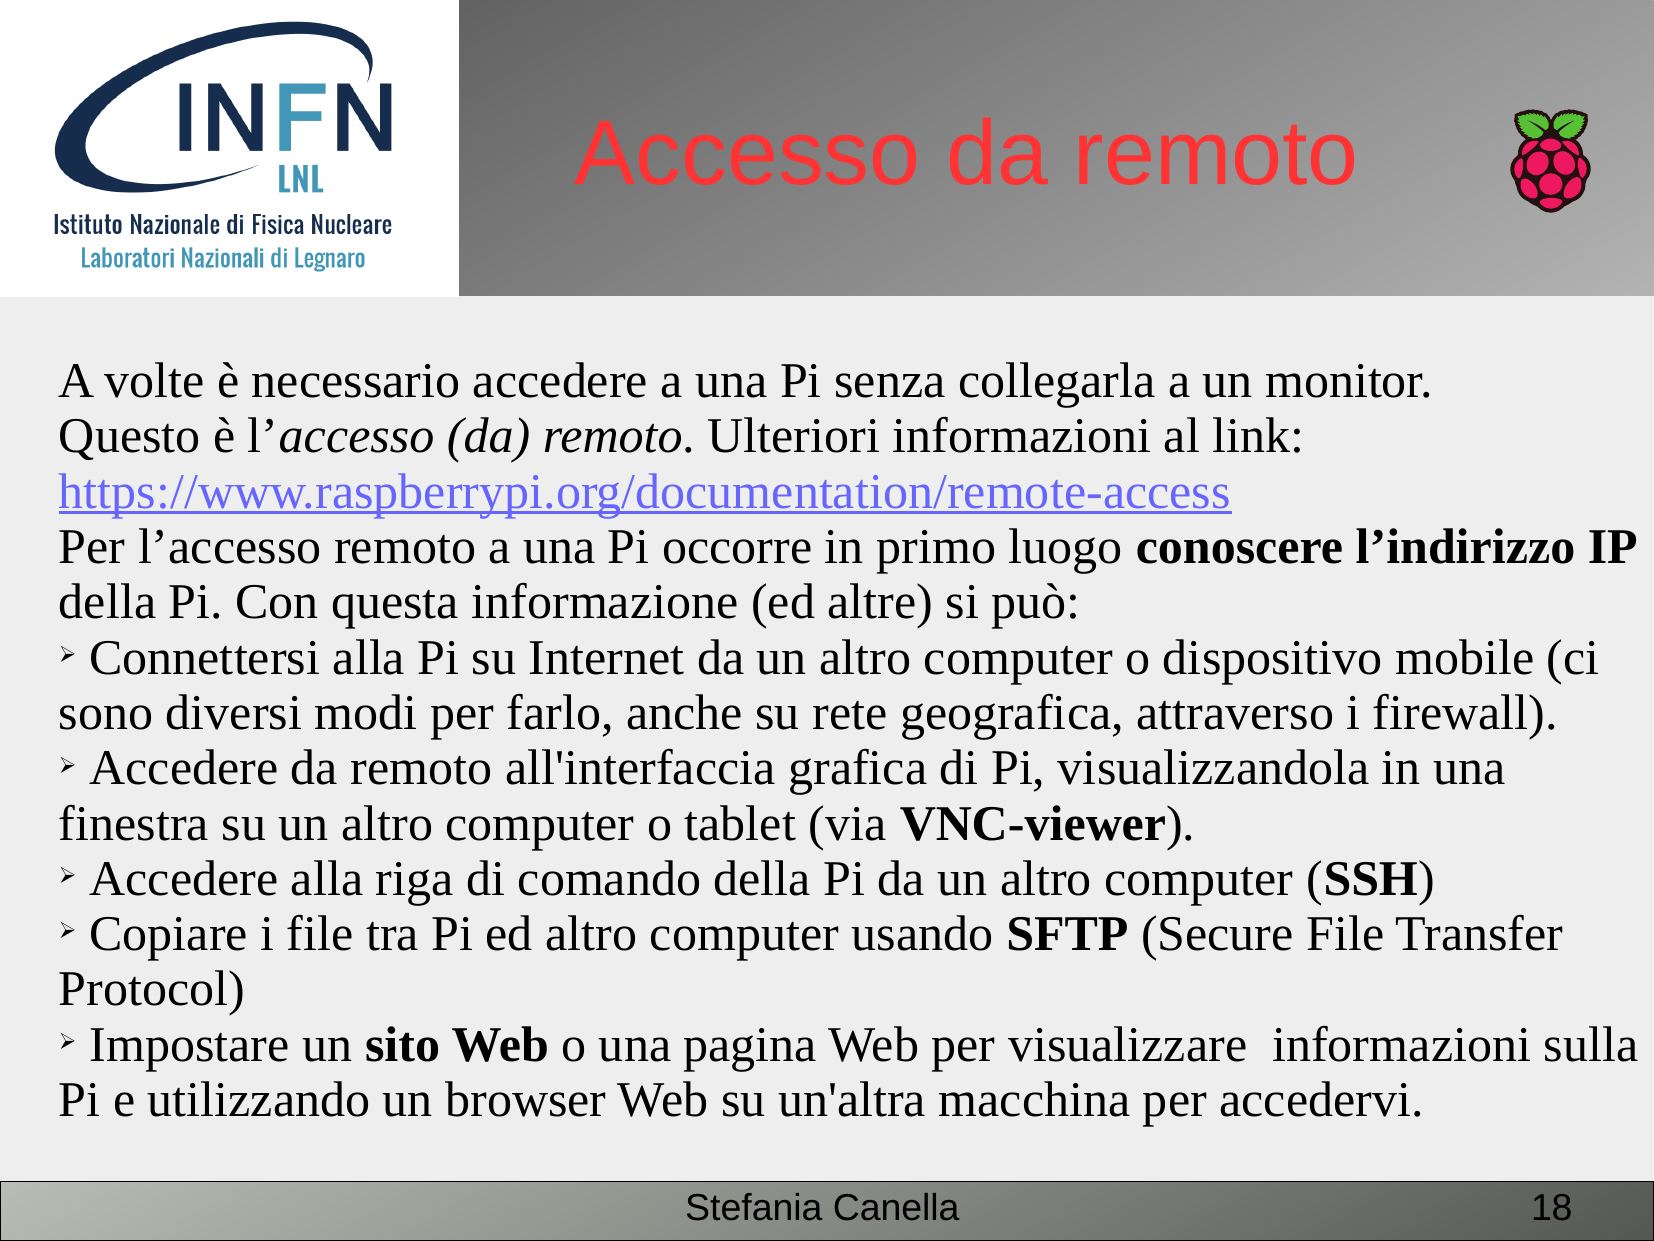

# Accesso da remoto
A volte è necessario accedere a una Pi senza collegarla a un monitor.
Questo è l’accesso (da) remoto. Ulteriori informazioni al link:
https://www.raspberrypi.org/documentation/remote-access
Per l’accesso remoto a una Pi occorre in primo luogo conoscere l’indirizzo IP della Pi. Con questa informazione (ed altre) si può:
 Connettersi alla Pi su Internet da un altro computer o dispositivo mobile (ci sono diversi modi per farlo, anche su rete geografica, attraverso i firewall).
 Accedere da remoto all'interfaccia grafica di Pi, visualizzandola in una finestra su un altro computer o tablet (via VNC-viewer).
 Accedere alla riga di comando della Pi da un altro computer (SSH)
 Copiare i file tra Pi ed altro computer usando SFTP (Secure File Transfer Protocol)
 Impostare un sito Web o una pagina Web per visualizzare informazioni sulla Pi e utilizzando un browser Web su un'altra macchina per accedervi.
Stefania Canella